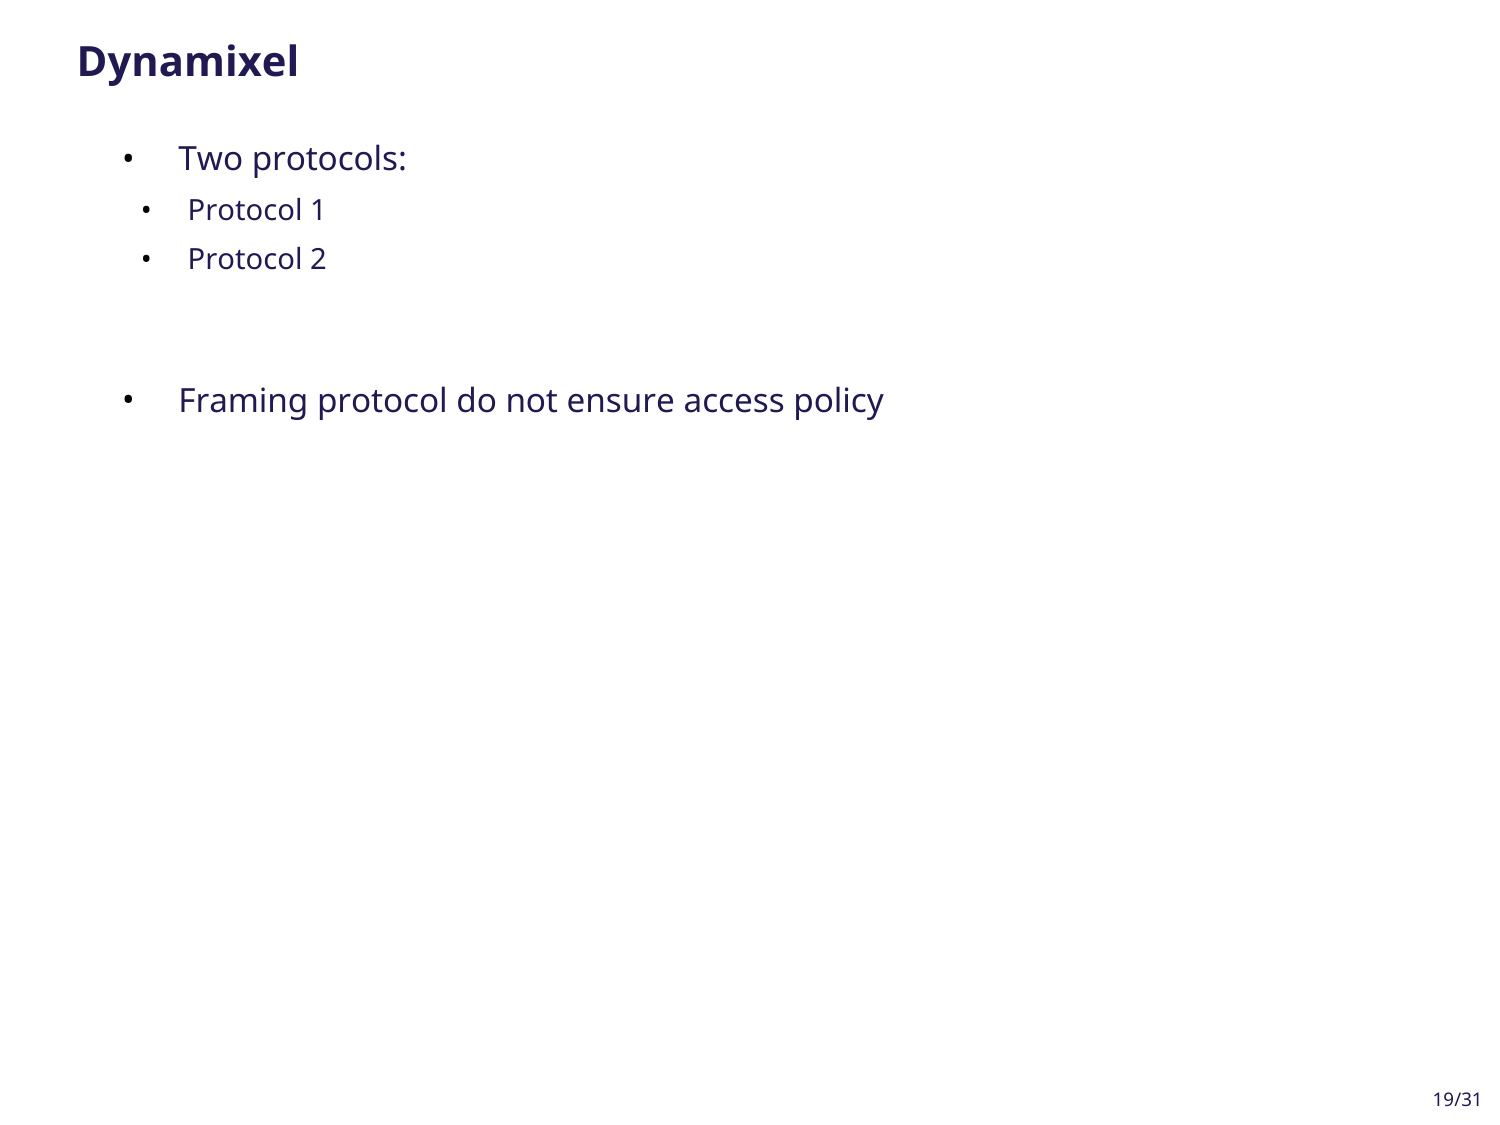

# Dynamixel
Two protocols:
Protocol 1
Protocol 2
Framing protocol do not ensure access policy